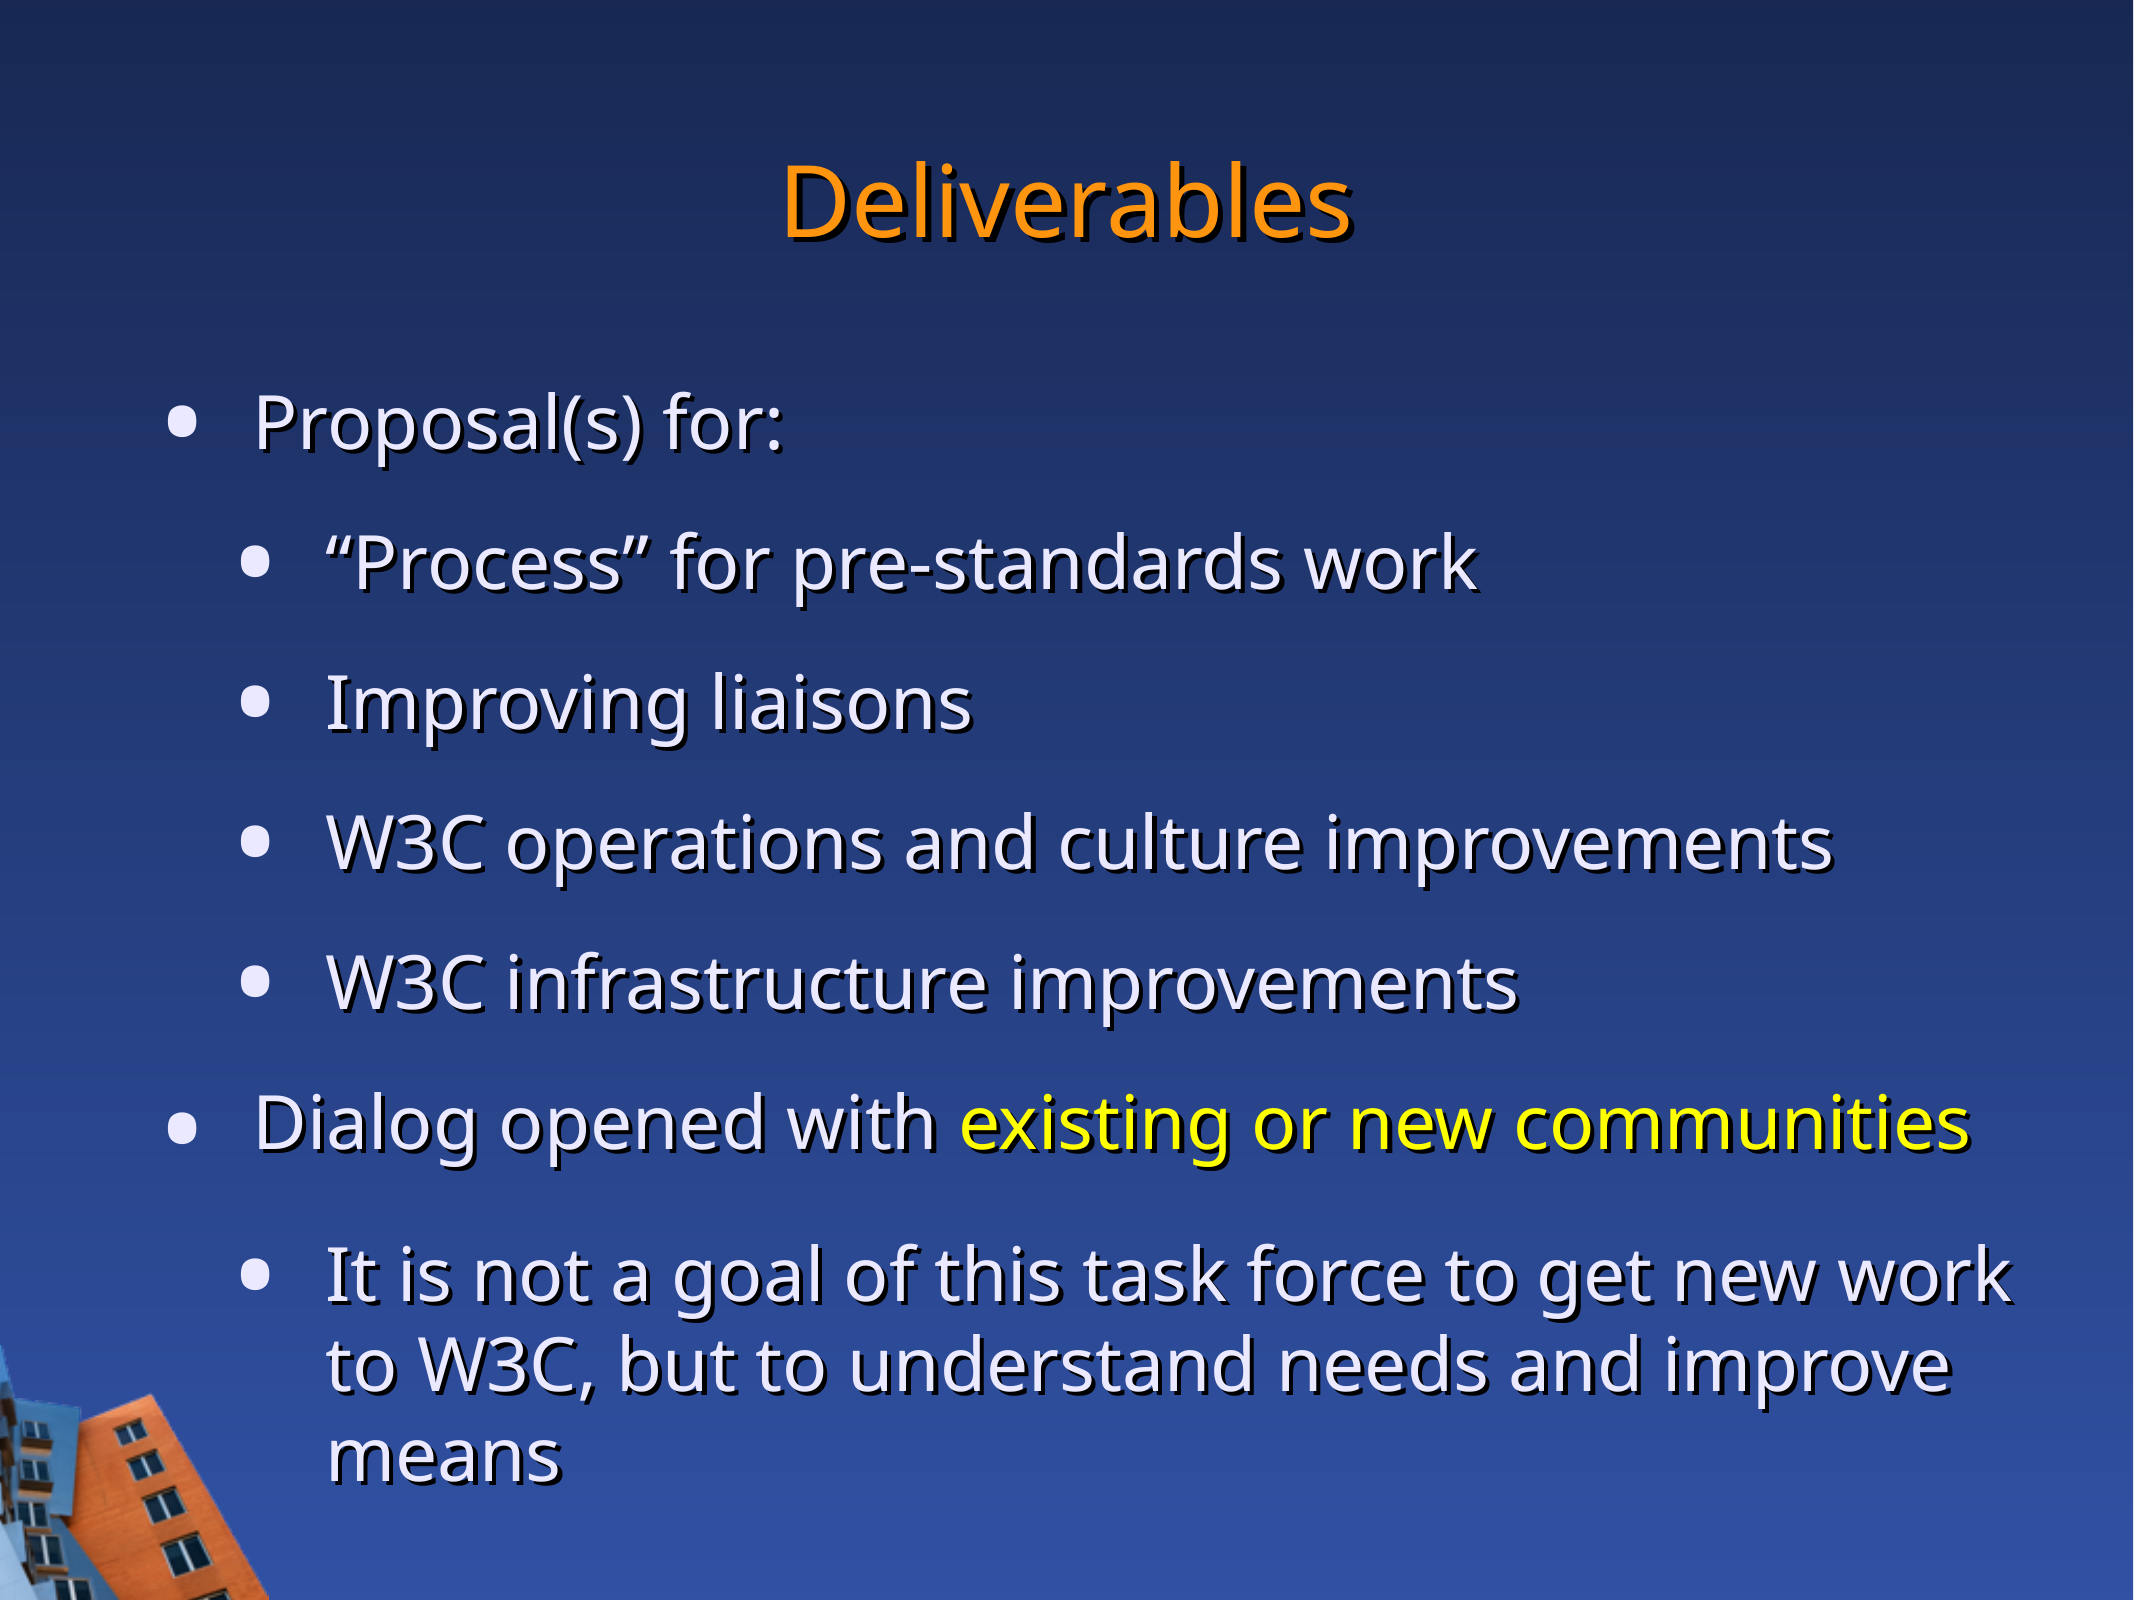

# Deliverables
Proposal(s) for:
“Process” for pre-standards work
Improving liaisons
W3C operations and culture improvements
W3C infrastructure improvements
Dialog opened with existing or new communities
It is not a goal of this task force to get new work to W3C, but to understand needs and improve means